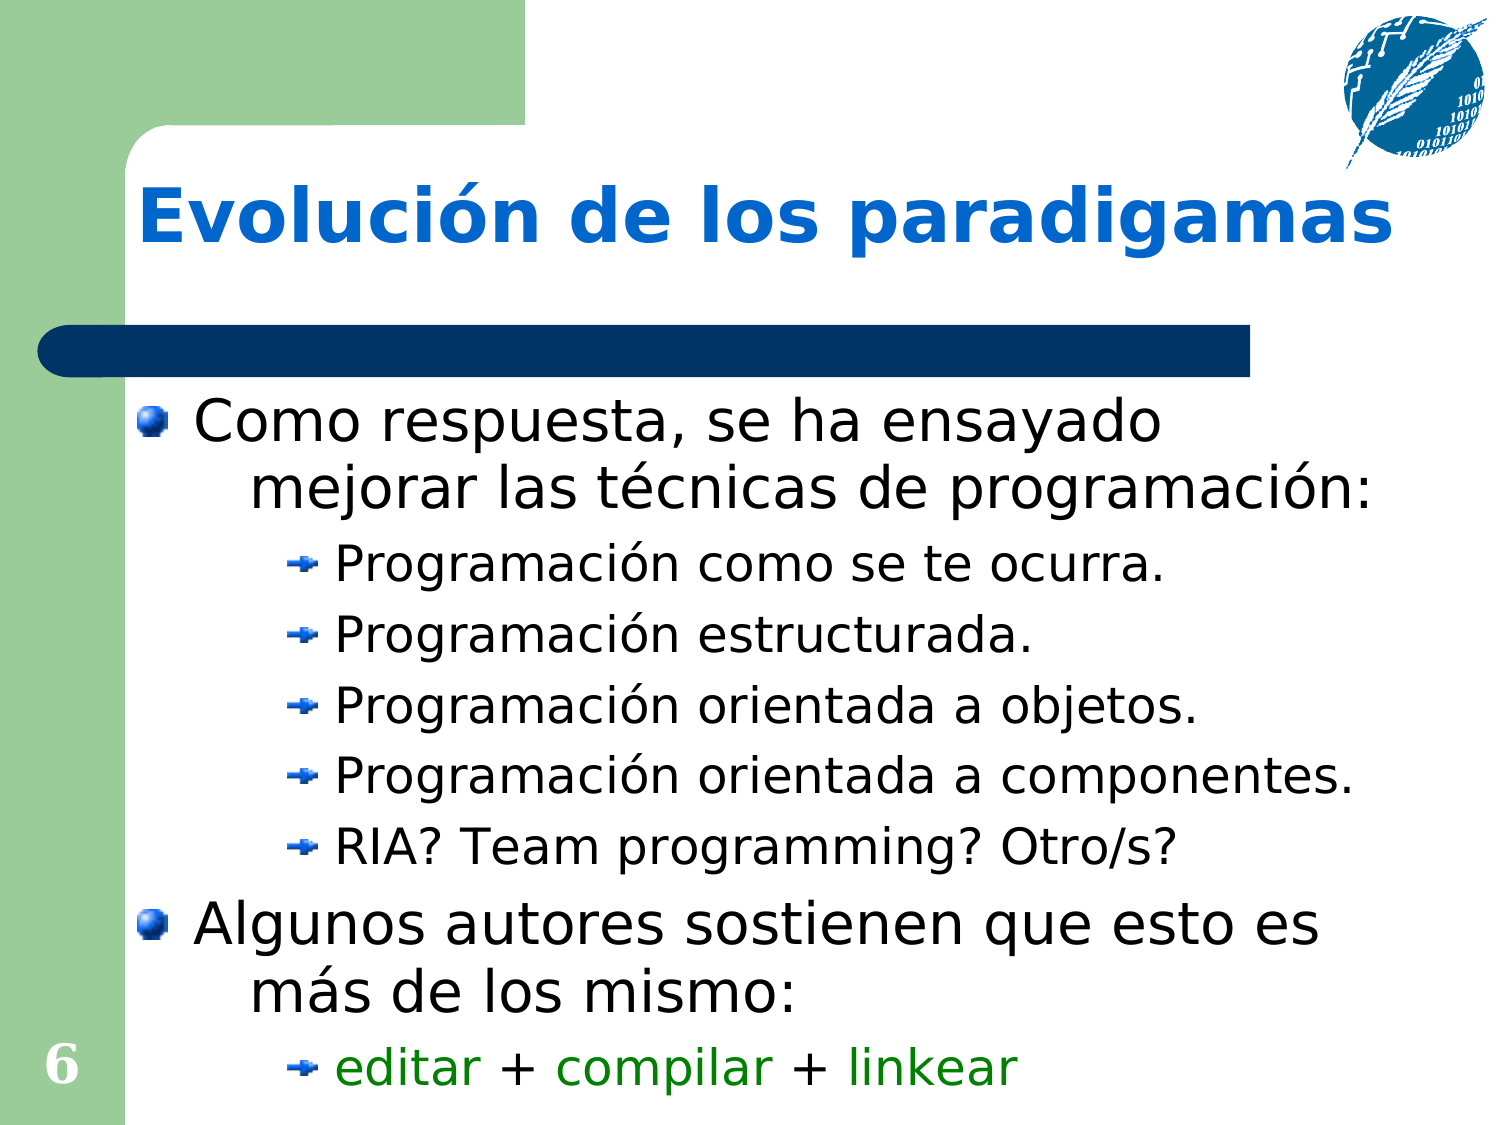

# Evolución de los paradigamas
Como respuesta, se ha ensayado mejorar las técnicas de programación:
Programación como se te ocurra.
Programación estructurada.
Programación orientada a objetos.
Programación orientada a componentes.
RIA? Team programming? Otro/s?
Algunos autores sostienen que esto es más de los mismo:
editar + compilar + linkear
6